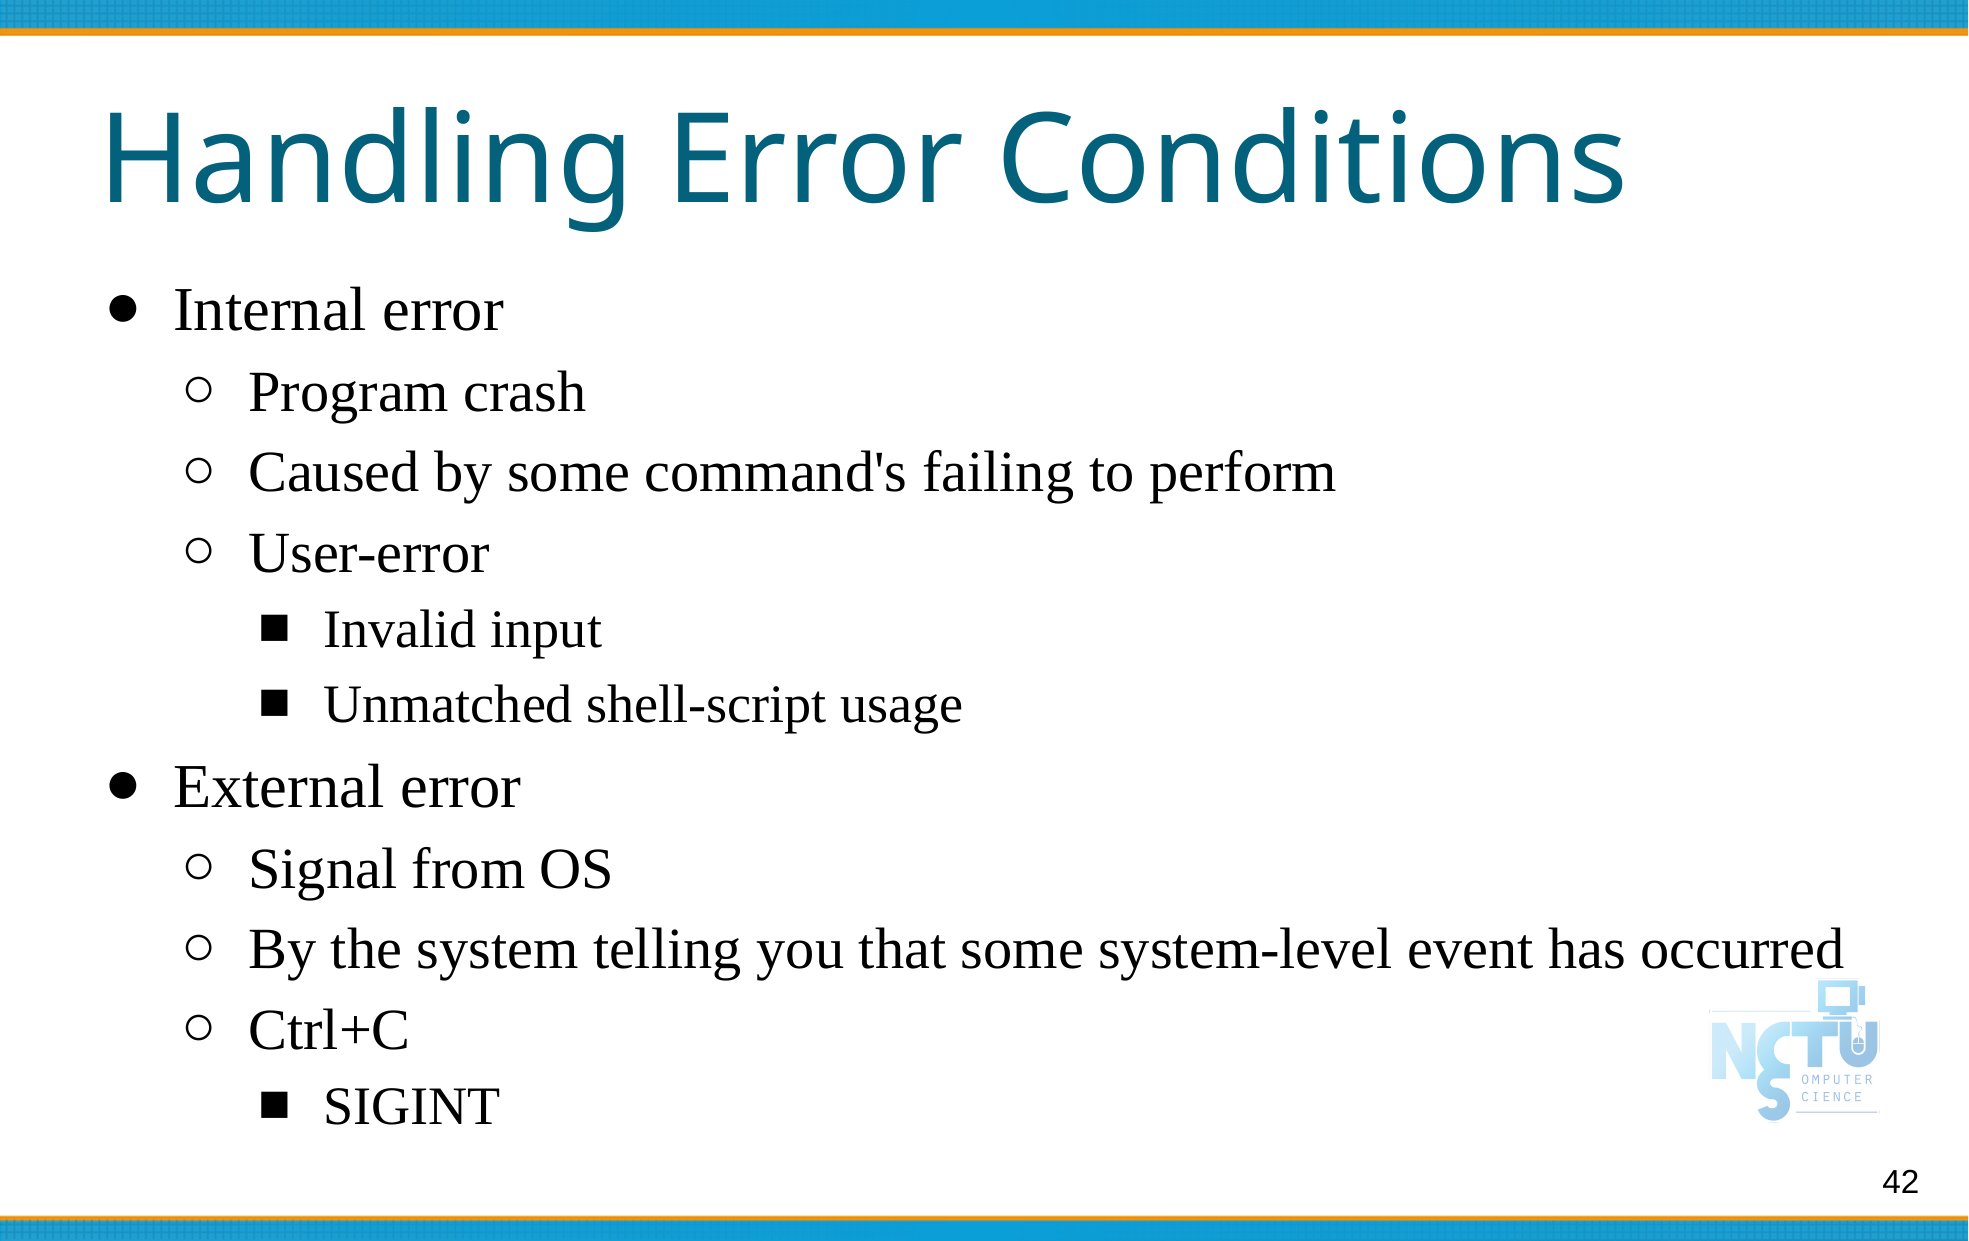

# Handling Error Conditions
Internal error
Program crash
Caused by some command's failing to perform
User-error
Invalid input
Unmatched shell-script usage
External error
Signal from OS
By the system telling you that some system-level event has occurred
Ctrl+C
SIGINT